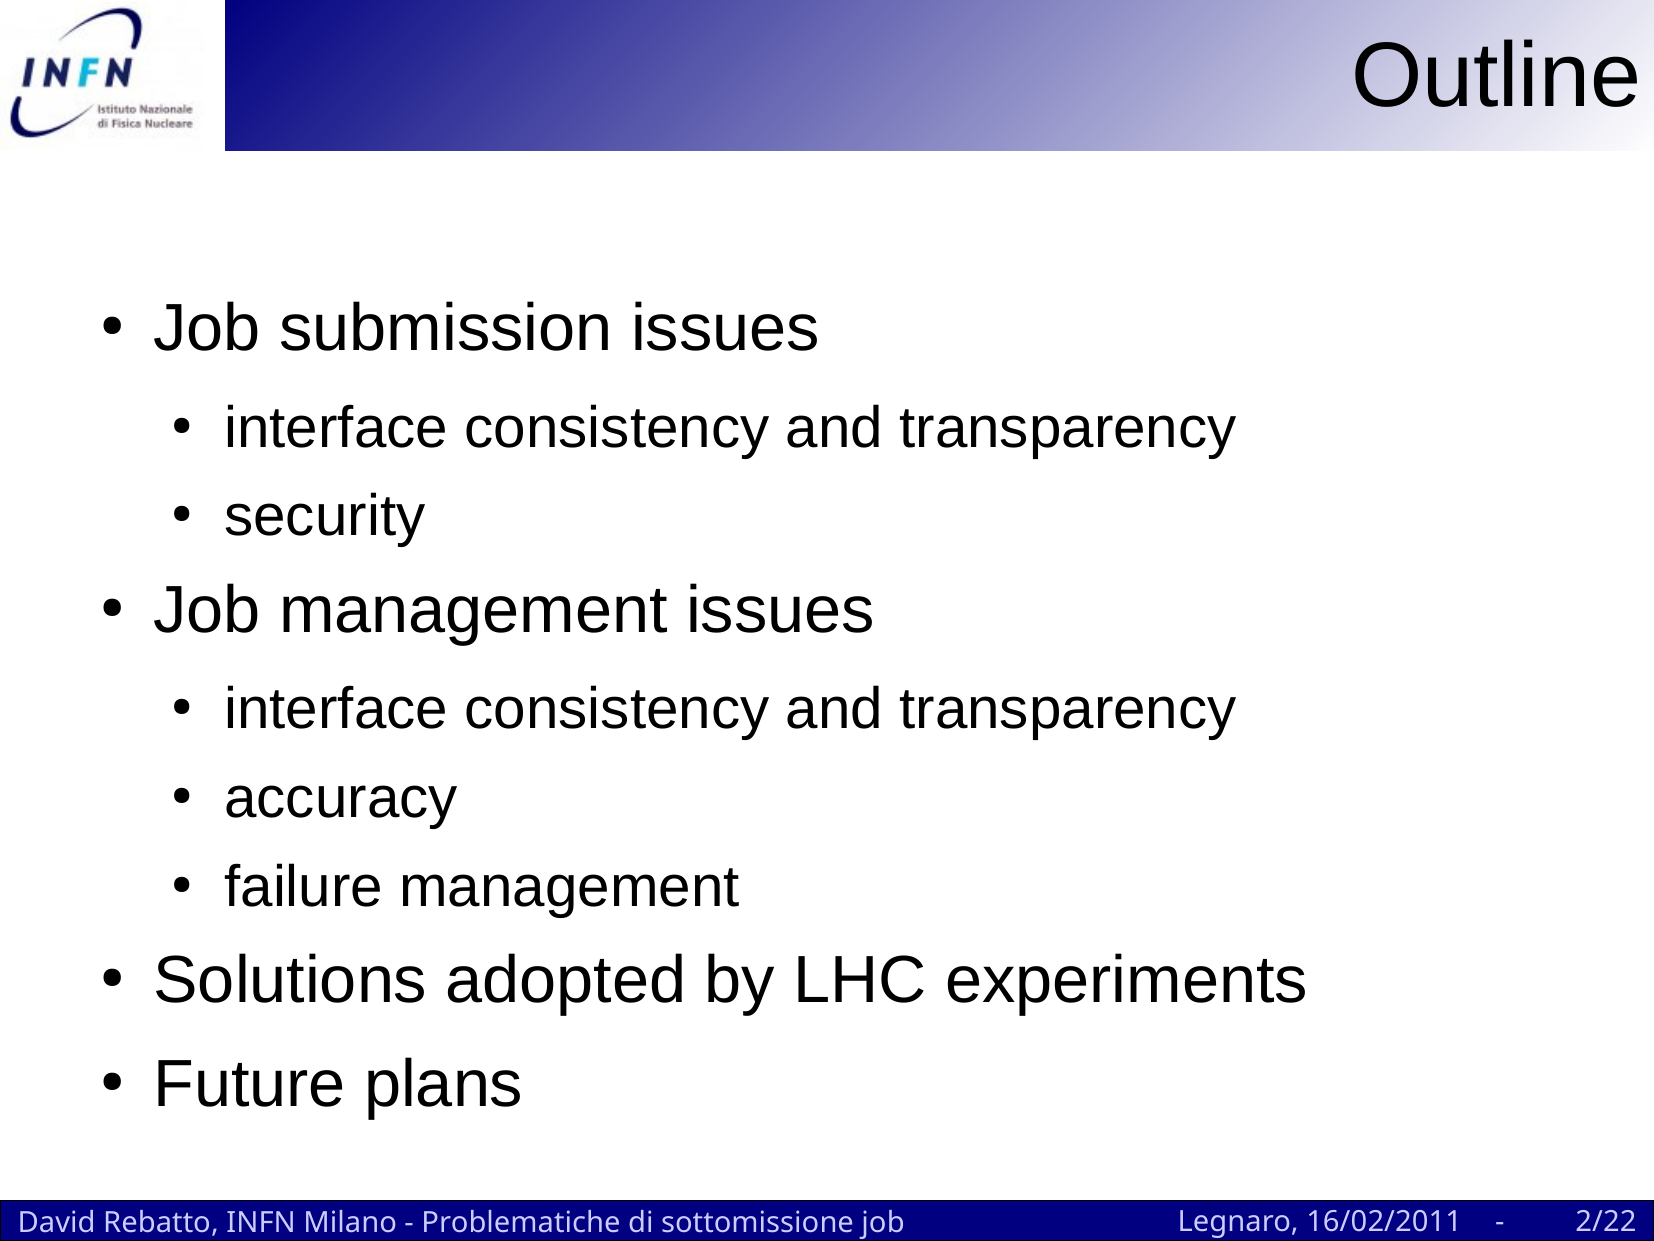

# Outline
Job submission issues
interface consistency and transparency
security
Job management issues
interface consistency and transparency
accuracy
failure management
Solutions adopted by LHC experiments
Future plans
Legnaro, 16/02/2011
2
David Rebatto, INFN Milano - Problematiche di sottomissione job